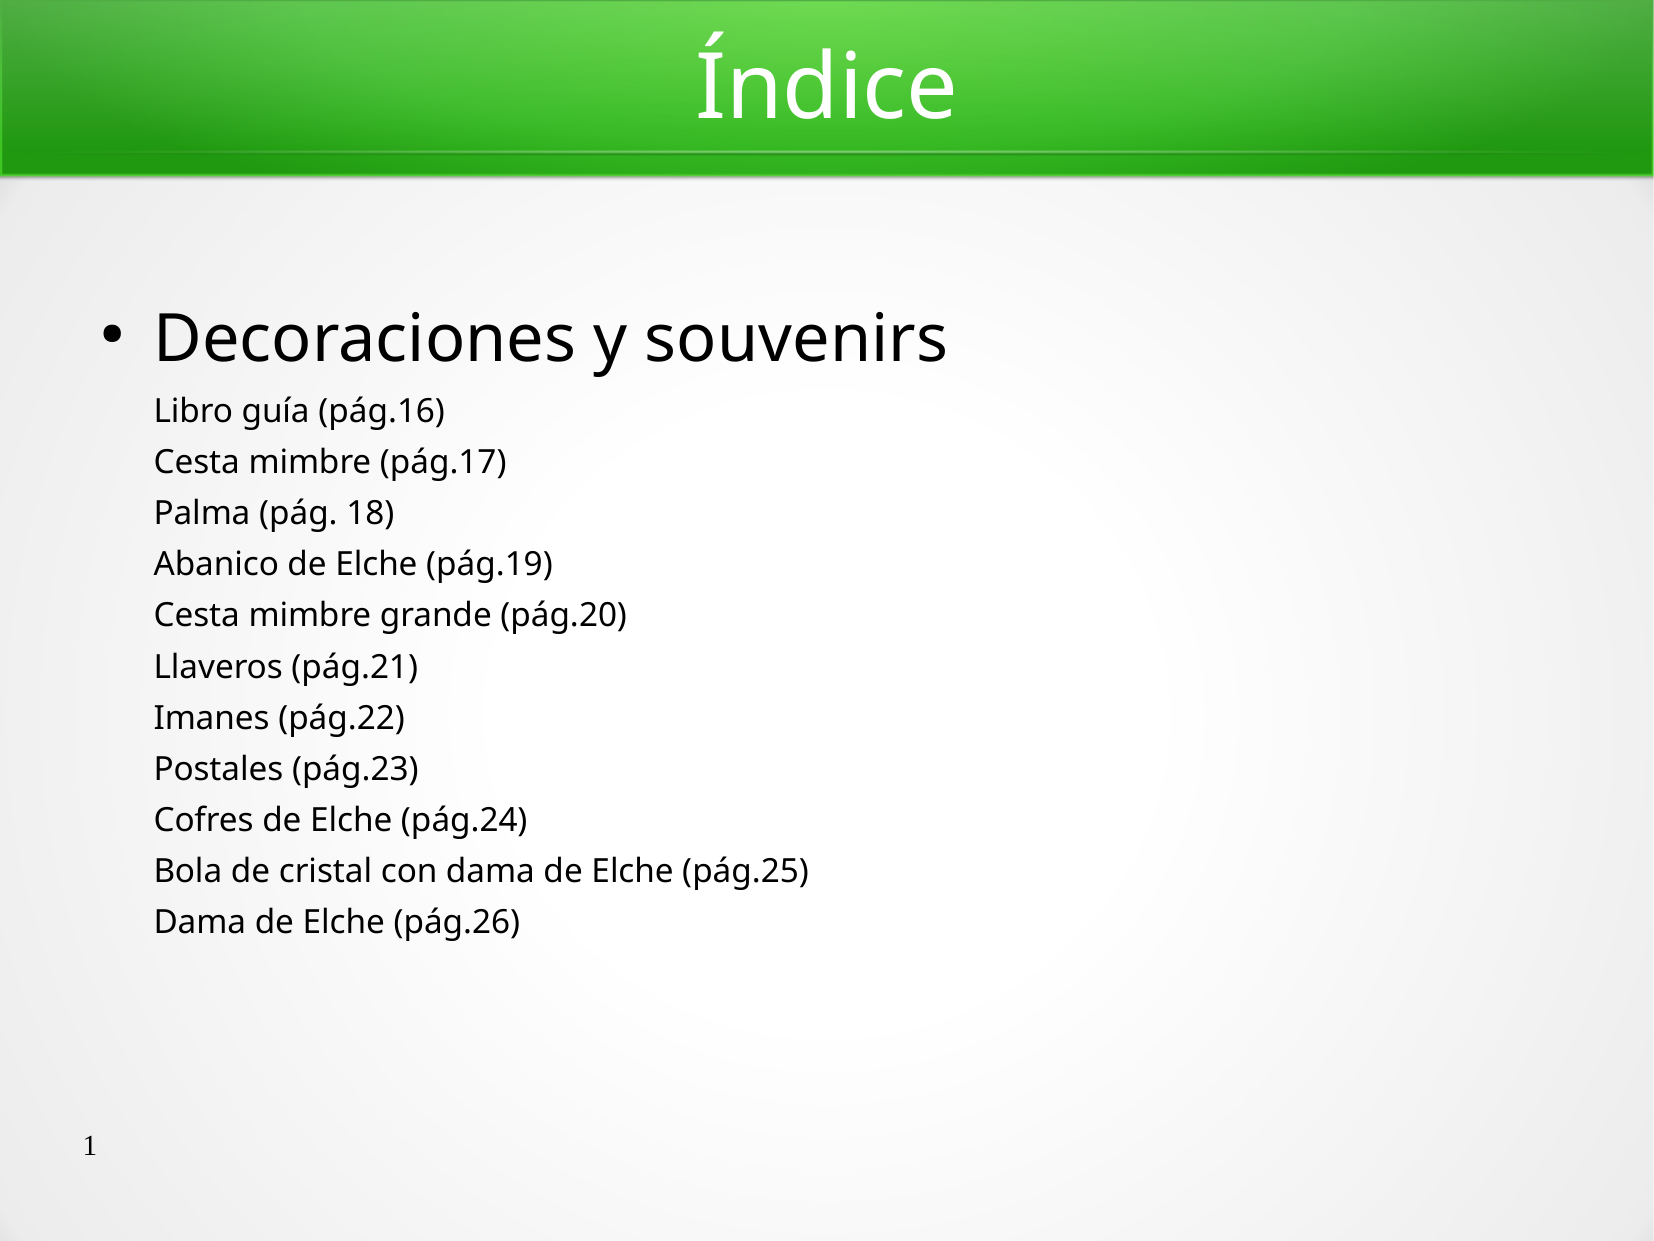

# Índice
Decoraciones y souvenirs
Libro guía (pág.16)
Cesta mimbre (pág.17)
Palma (pág. 18)
Abanico de Elche (pág.19)
Cesta mimbre grande (pág.20)
Llaveros (pág.21)
Imanes (pág.22)
Postales (pág.23)
Cofres de Elche (pág.24)
Bola de cristal con dama de Elche (pág.25)
Dama de Elche (pág.26)
1